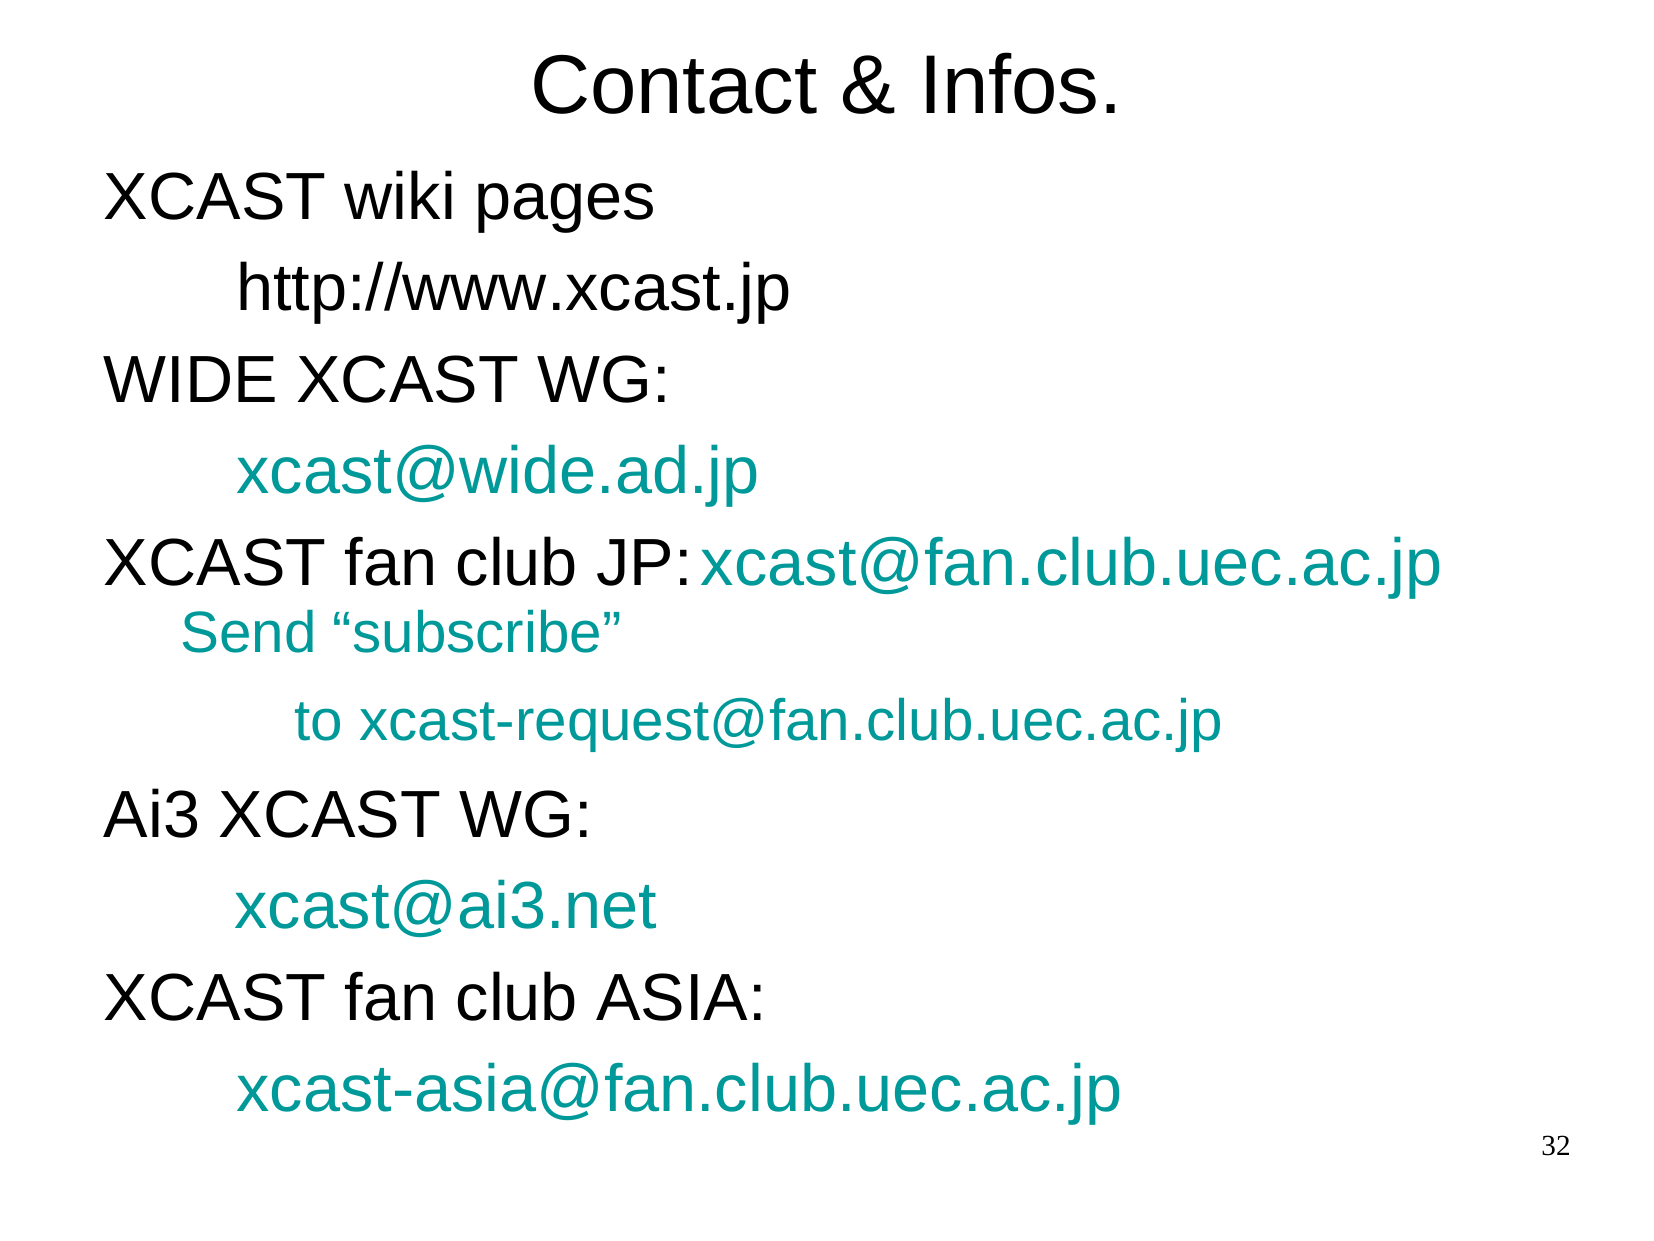

# Contact & Infos.
XCAST wiki pages
 		http://www.xcast.jp
WIDE XCAST WG:
 		xcast@wide.ad.jp
XCAST fan club JP:	xcast@fan.club.uec.ac.jp
Send “subscribe”
 to xcast-request@fan.club.uec.ac.jp
Ai3 XCAST WG:
 xcast@ai3.net
XCAST fan club ASIA:
 		xcast-asia@fan.club.uec.ac.jp
32